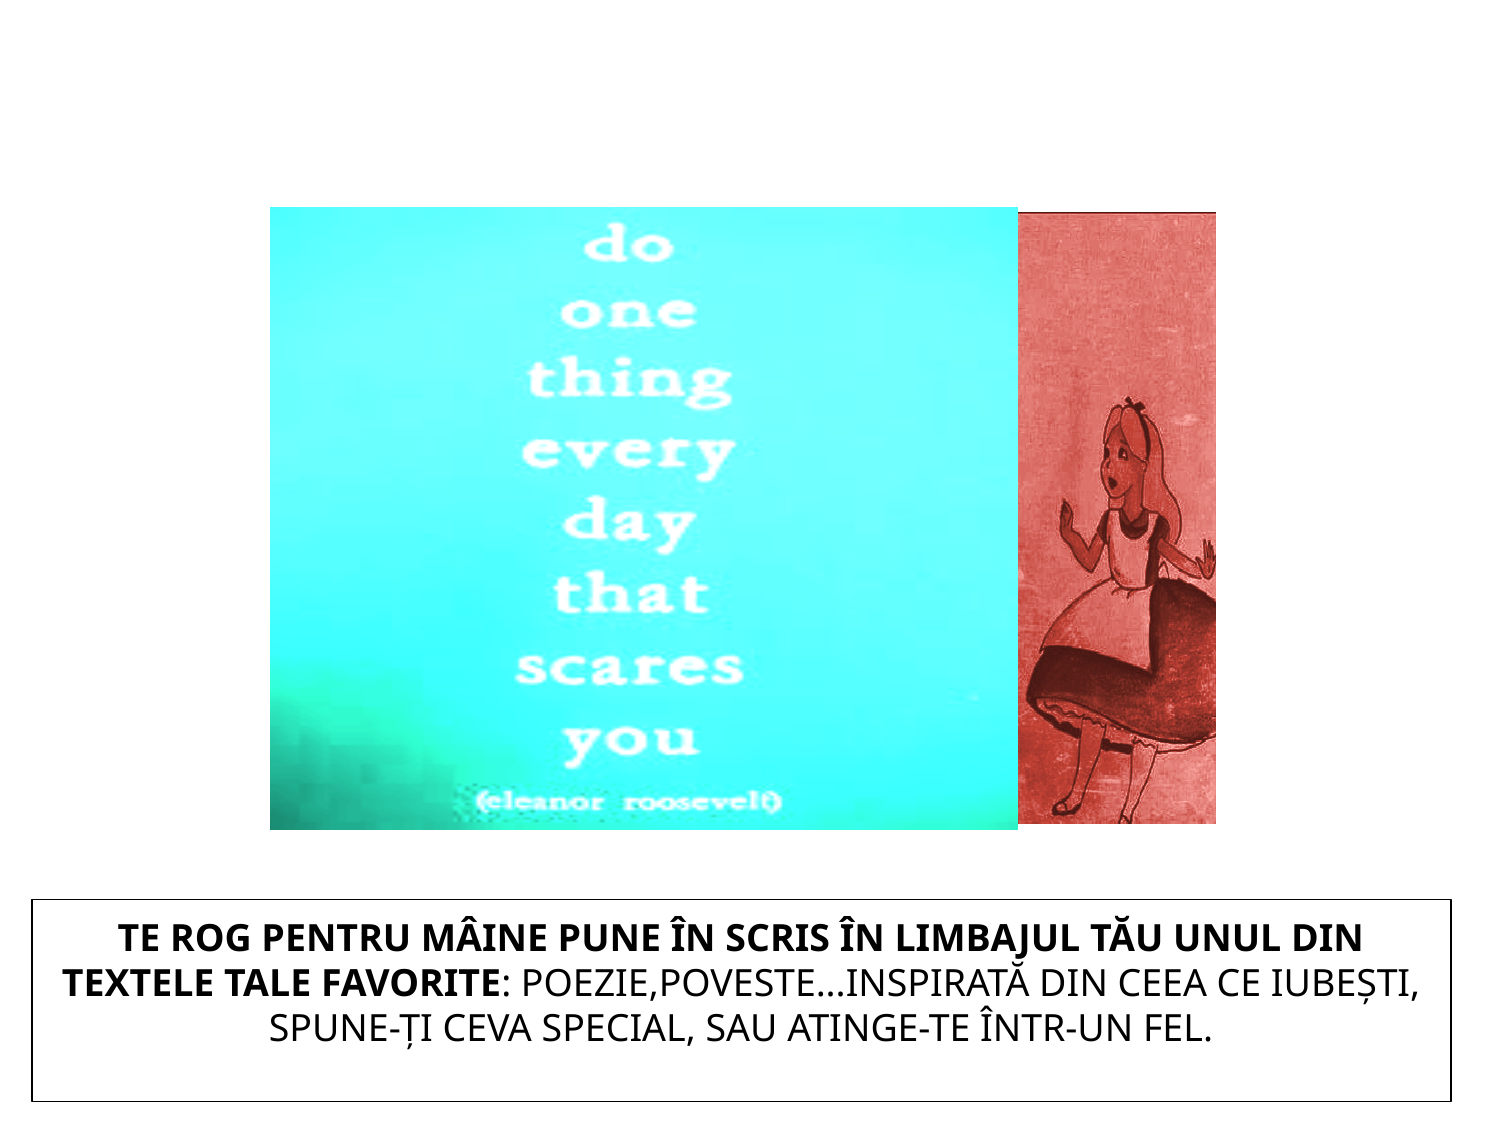

TE ROG PENTRU MÂINE PUNE ÎN SCRIS ÎN LIMBAJUL TĂU UNUL DIN TEXTELE TALE FAVORITE: POEZIE,POVESTE...INSPIRATĂ DIN CEEA CE IUBEȘTI, SPUNE-ȚI CEVA SPECIAL, SAU ATINGE-TE ÎNTR-UN FEL.